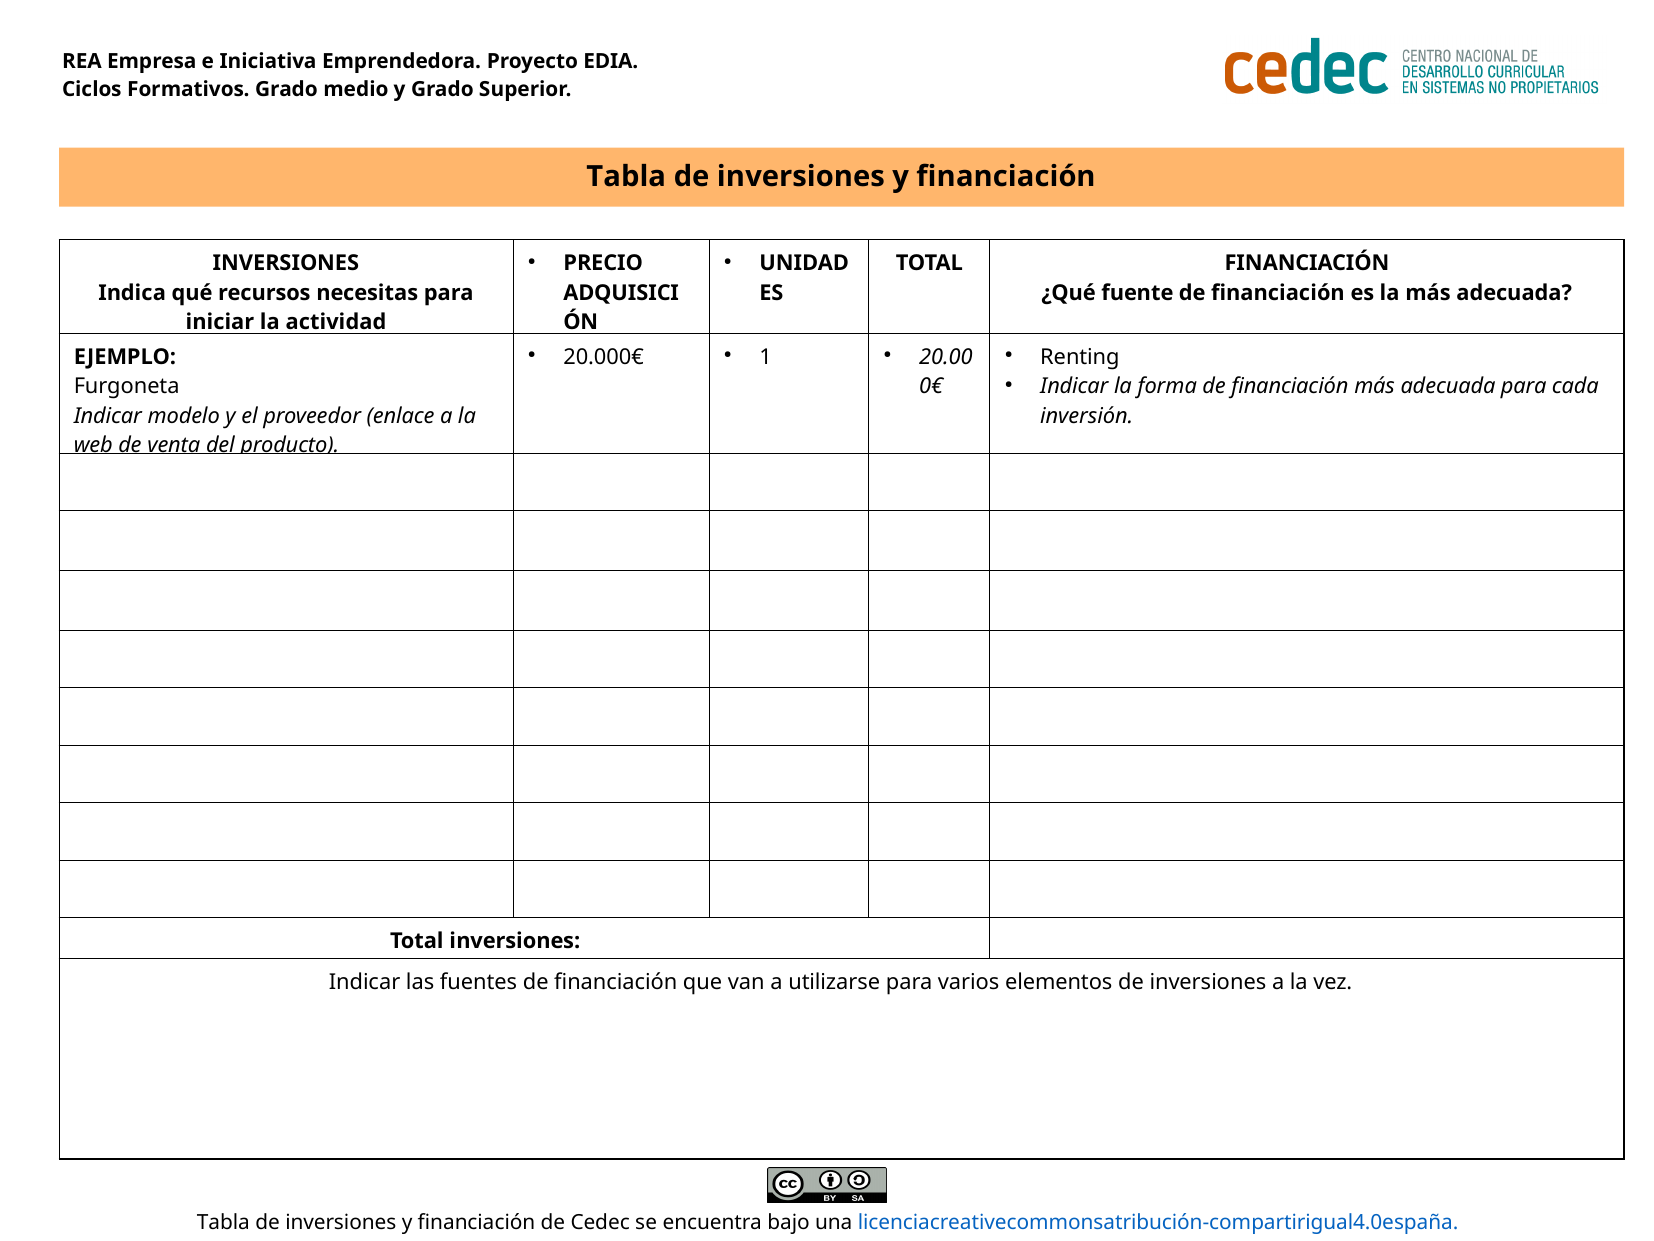

REA Empresa e Iniciativa Emprendedora. Proyecto EDIA.
Ciclos Formativos. Grado medio y Grado Superior.
Tabla de inversiones y financiación
| INVERSIONES Indica qué recursos necesitas para iniciar la actividad | PRECIO ADQUISICIÓN | UNIDADES | TOTAL | FINANCIACIÓN ¿Qué fuente de financiación es la más adecuada? |
| --- | --- | --- | --- | --- |
| EJEMPLO: Furgoneta Indicar modelo y el proveedor (enlace a la web de venta del producto). | 20.000€ | 1 | 20.000€ | Renting Indicar la forma de financiación más adecuada para cada inversión. |
| | | | | |
| | | | | |
| | | | | |
| | | | | |
| | | | | |
| | | | | |
| | | | | |
| | | | | |
| Total inversiones: | | | | |
| Indicar las fuentes de financiación que van a utilizarse para varios elementos de inversiones a la vez. | | | | |
*Añadir las filas necesarias.
Tabla de inversiones y financiación de Cedec se encuentra bajo una licenciacreativecommonsatribución-compartirigual4.0españa.